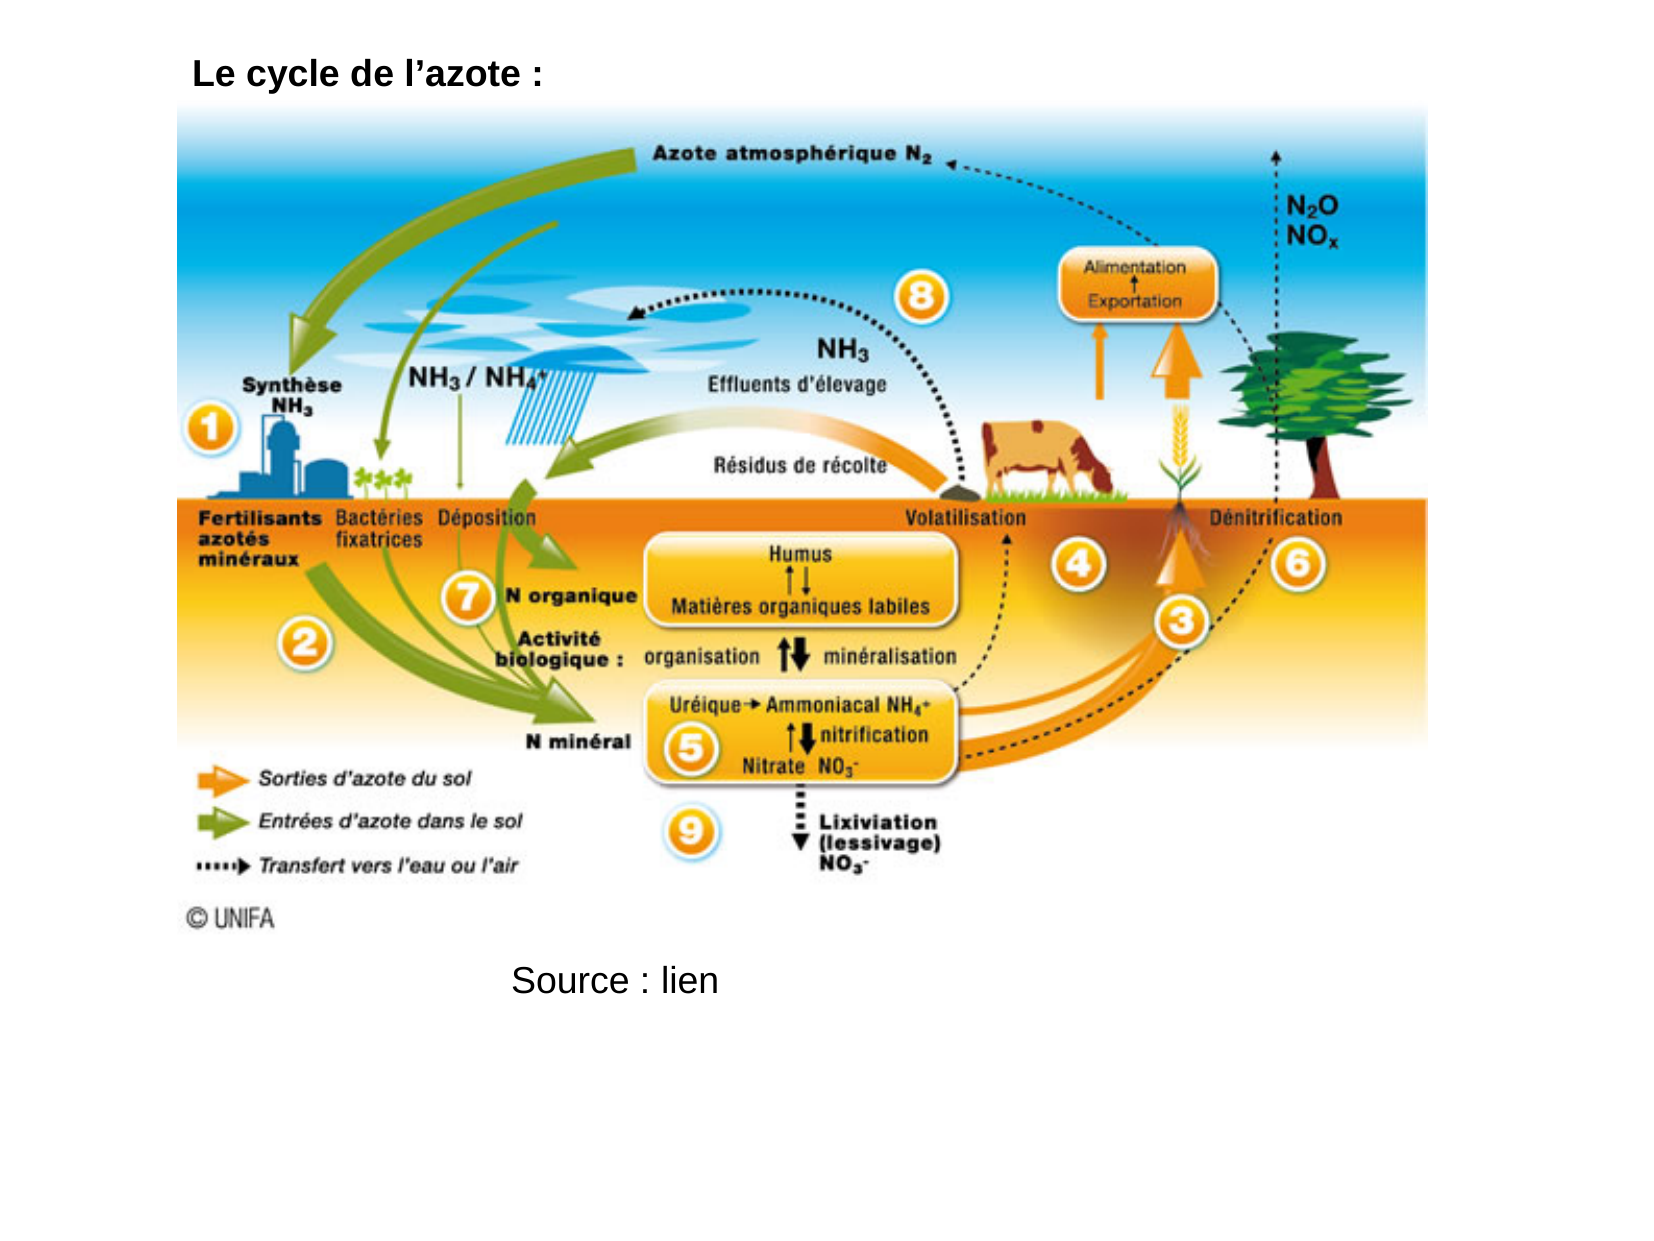

Le cycle de l’azote :
Source : lien